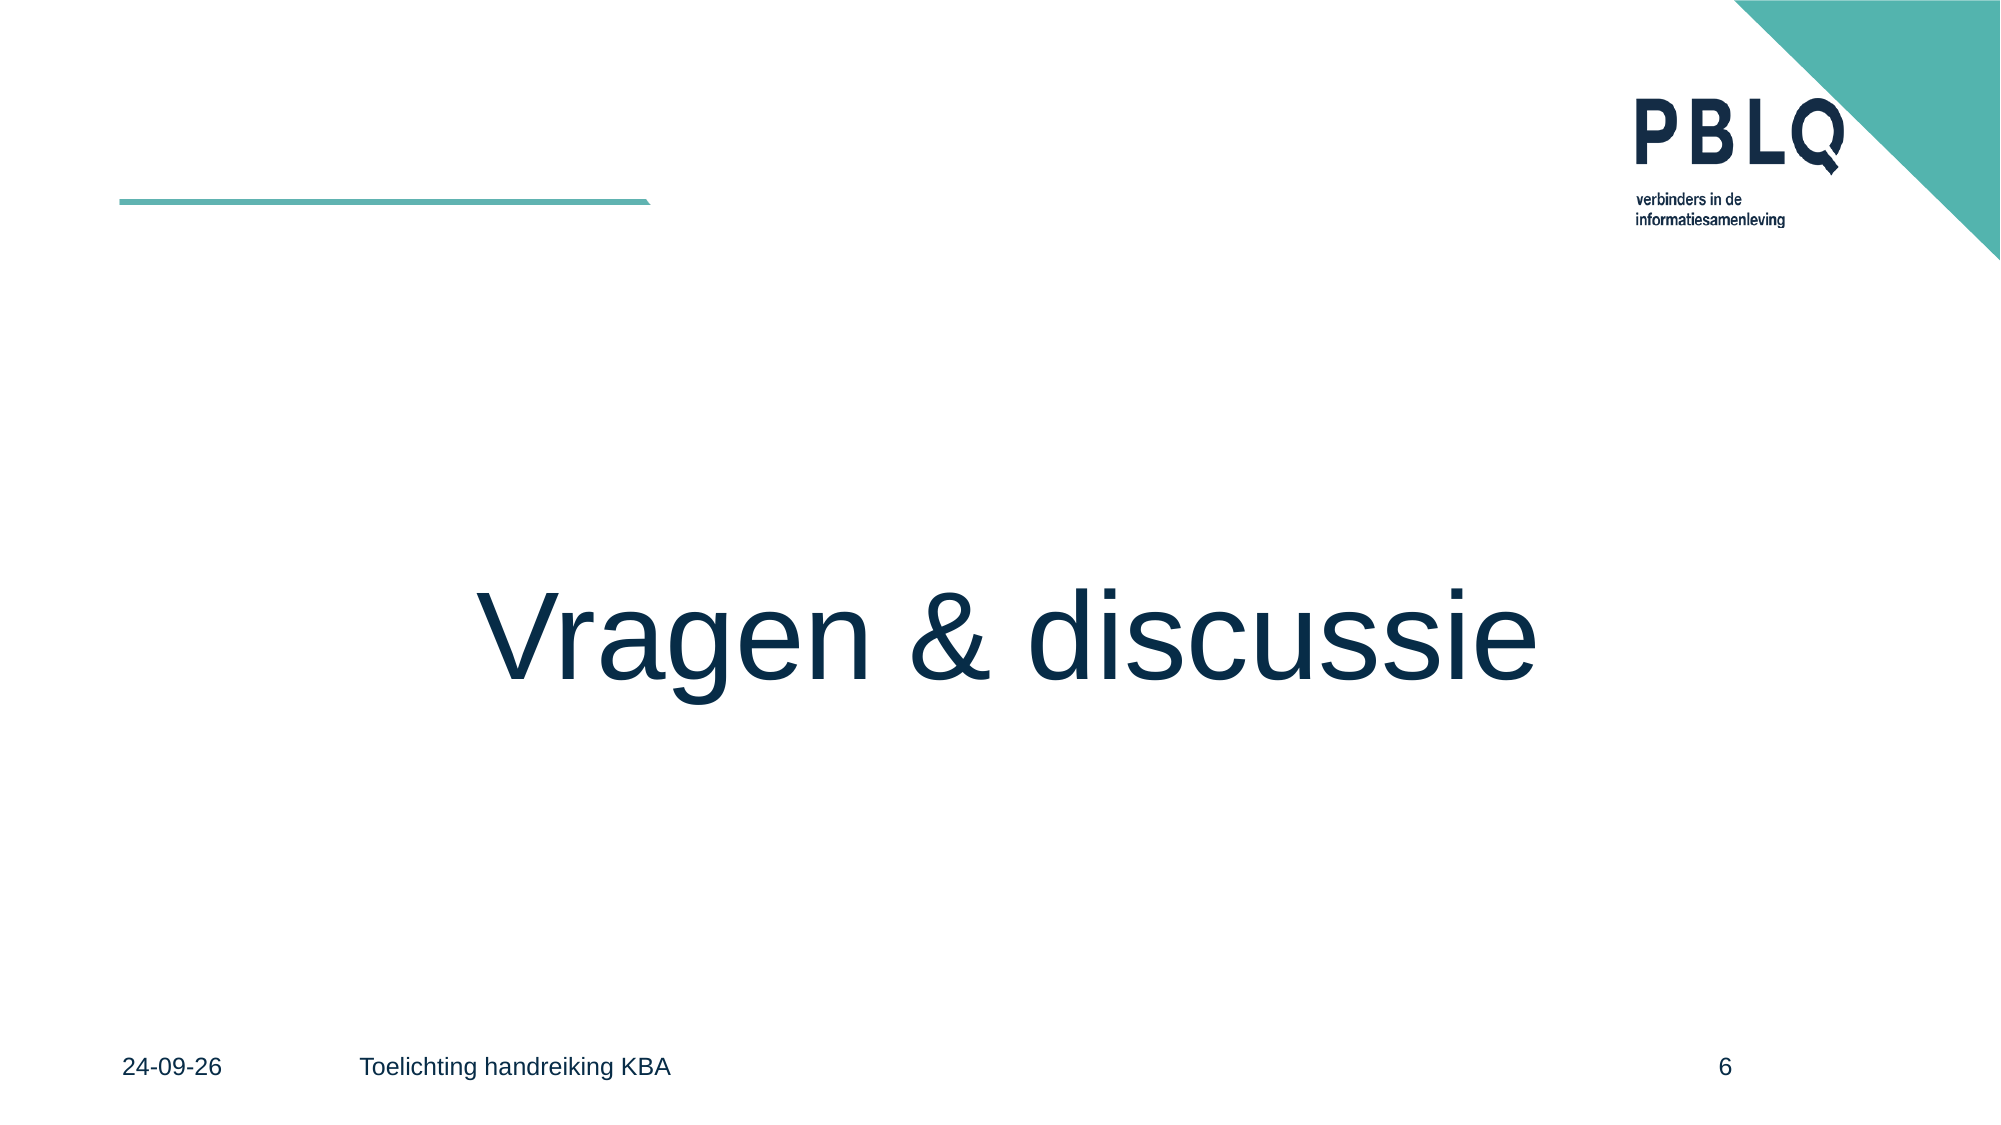

# Vragen & discussie
Toelichting handreiking KBA